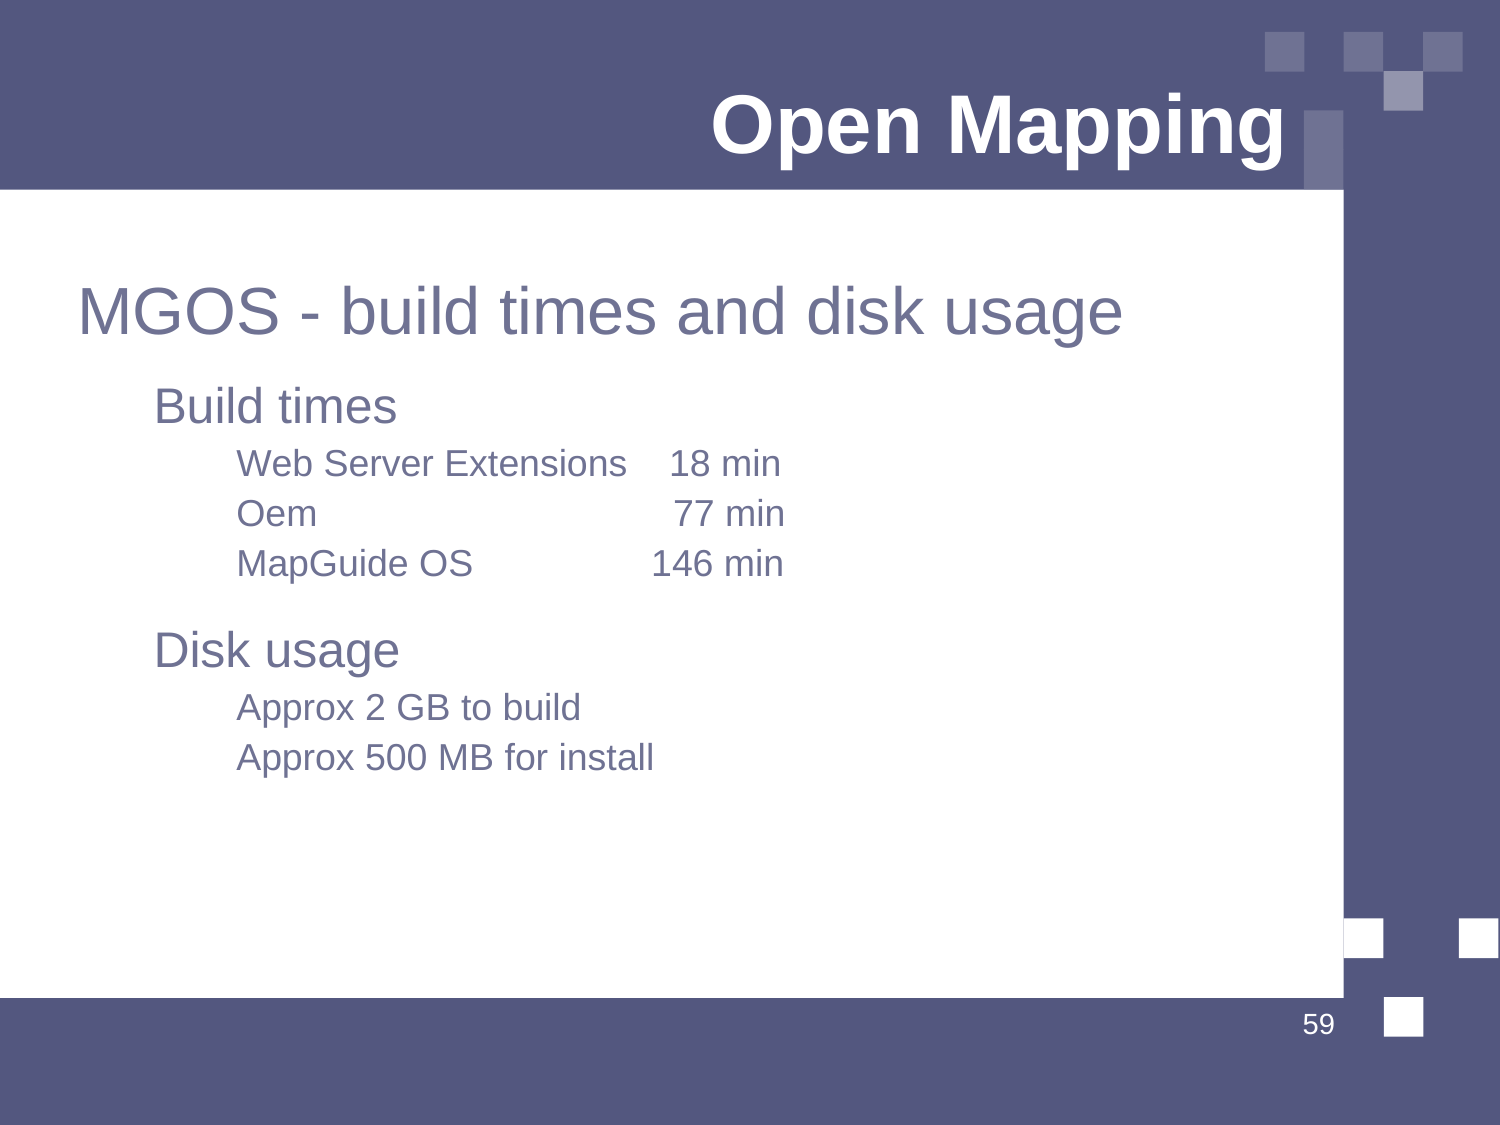

# Open Mapping
 MGOS - build times and disk usage
Build times
Web Server Extensions 18 min
Oem 77 min
MapGuide OS 146 min
Disk usage
Approx 2 GB to build
Approx 500 MB for install
59